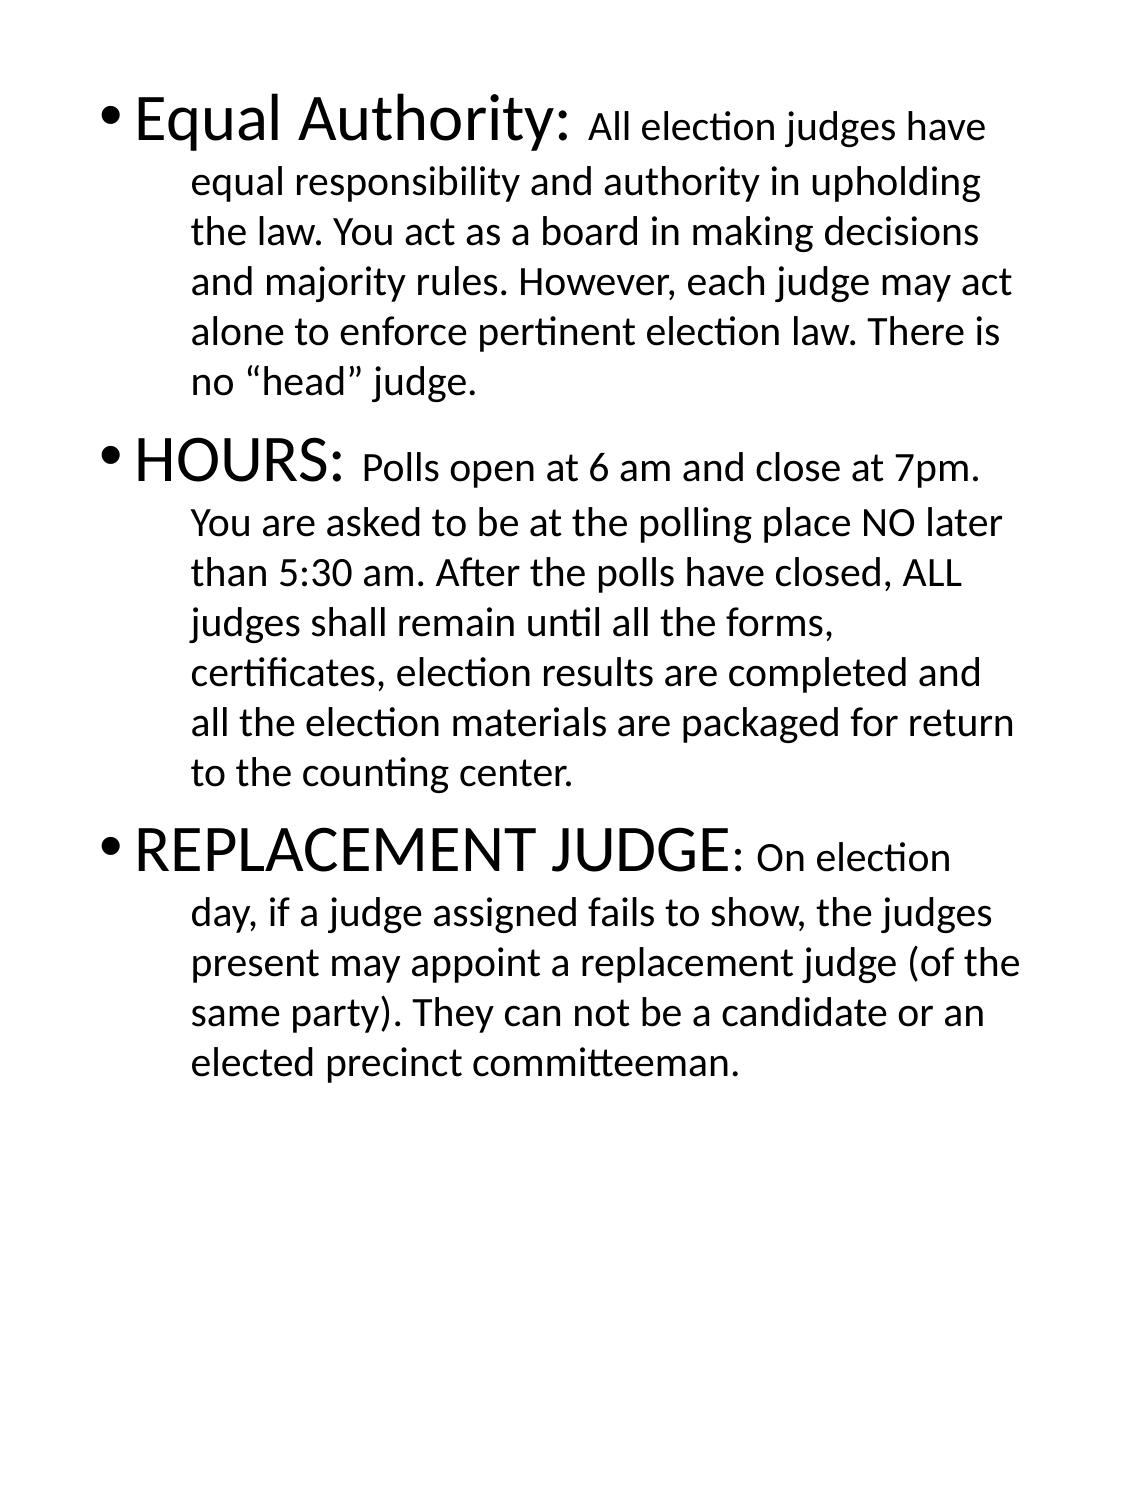

Equal Authority: All election judges have equal responsibility and authority in upholding the law. You act as a board in making decisions and majority rules. However, each judge may act alone to enforce pertinent election law. There is no “head” judge.
HOURS: Polls open at 6 am and close at 7pm. You are asked to be at the polling place NO later than 5:30 am. After the polls have closed, ALL judges shall remain until all the forms, certificates, election results are completed and all the election materials are packaged for return to the counting center.
REPLACEMENT JUDGE: On election day, if a judge assigned fails to show, the judges present may appoint a replacement judge (of the same party). They can not be a candidate or an elected precinct committeeman.